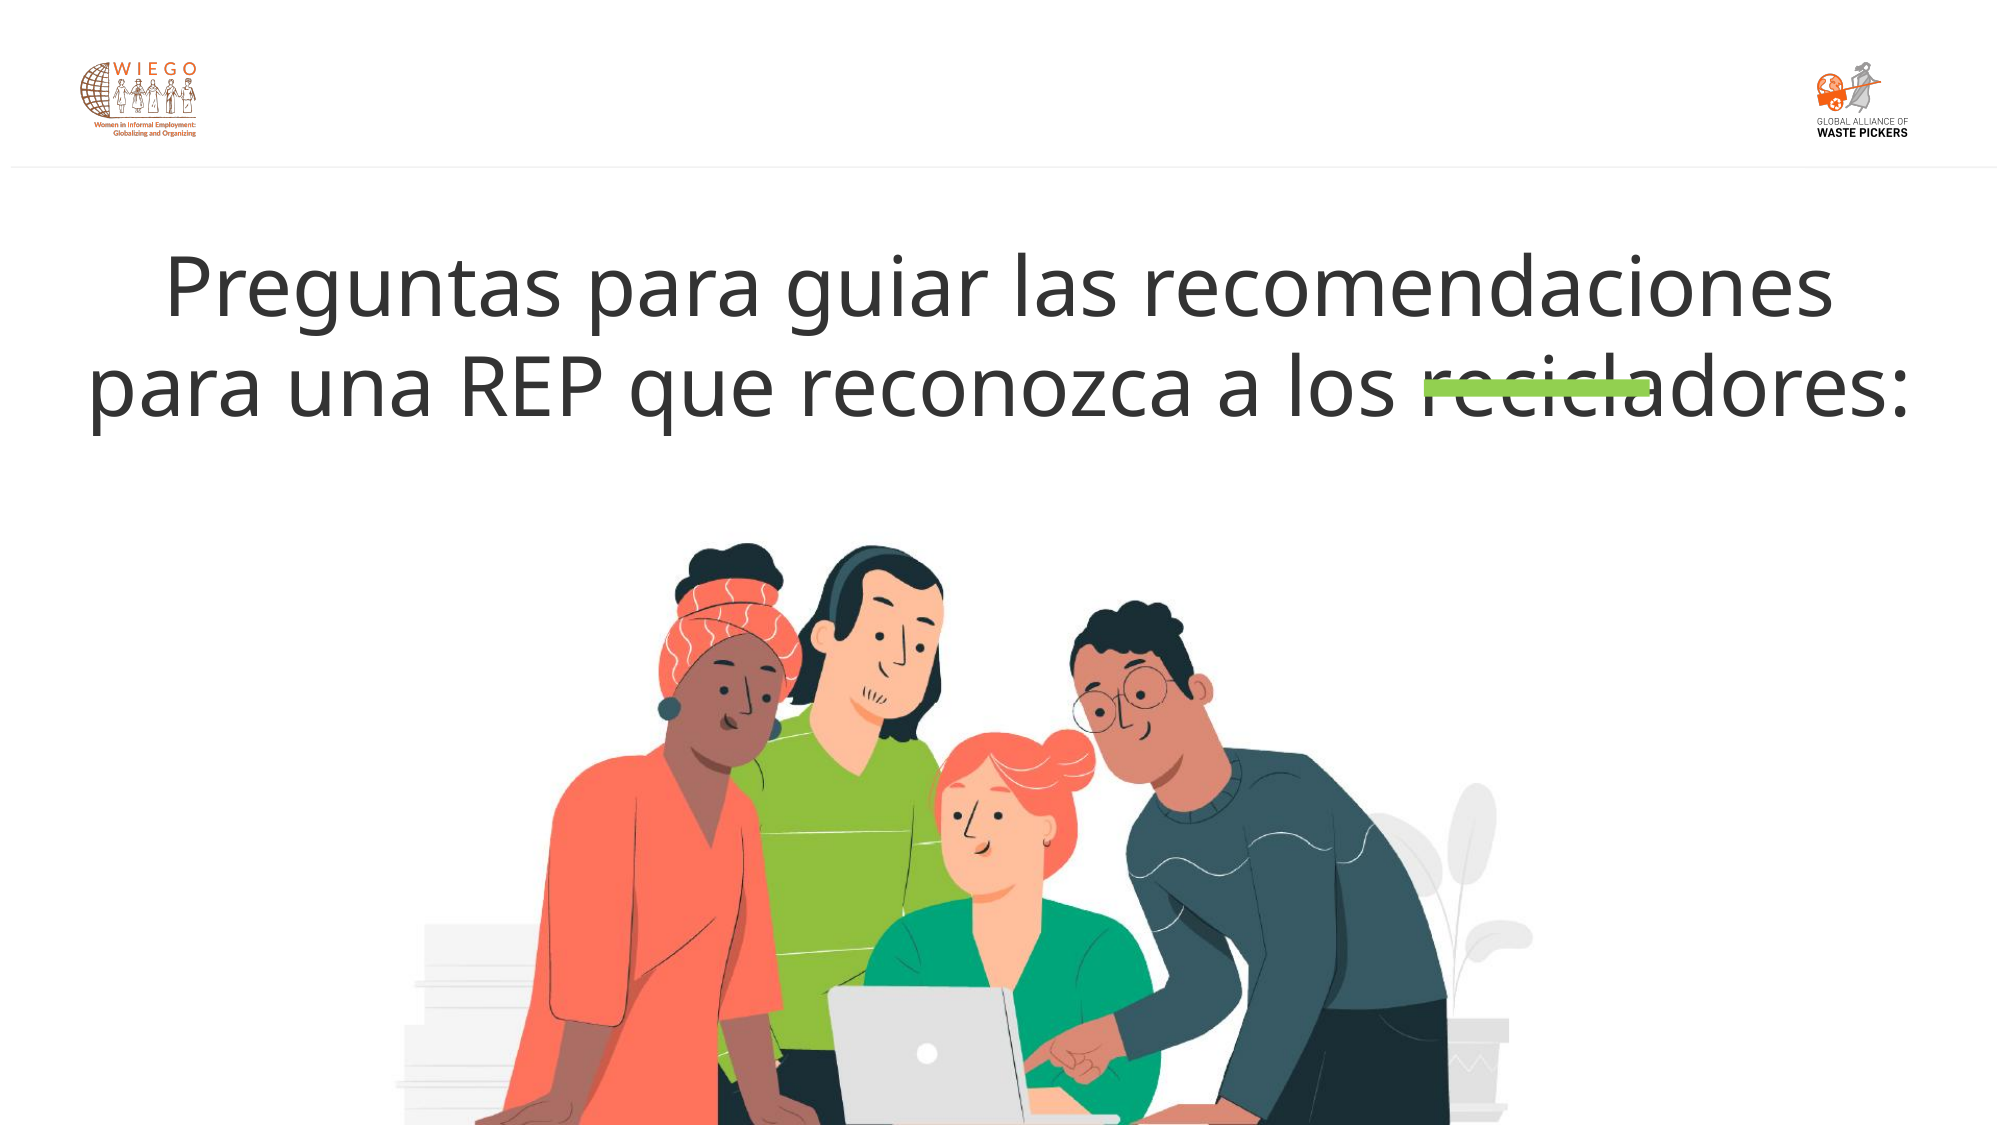

Preguntas para guiar las recomendaciones para una REP que reconozca a los recicladores: